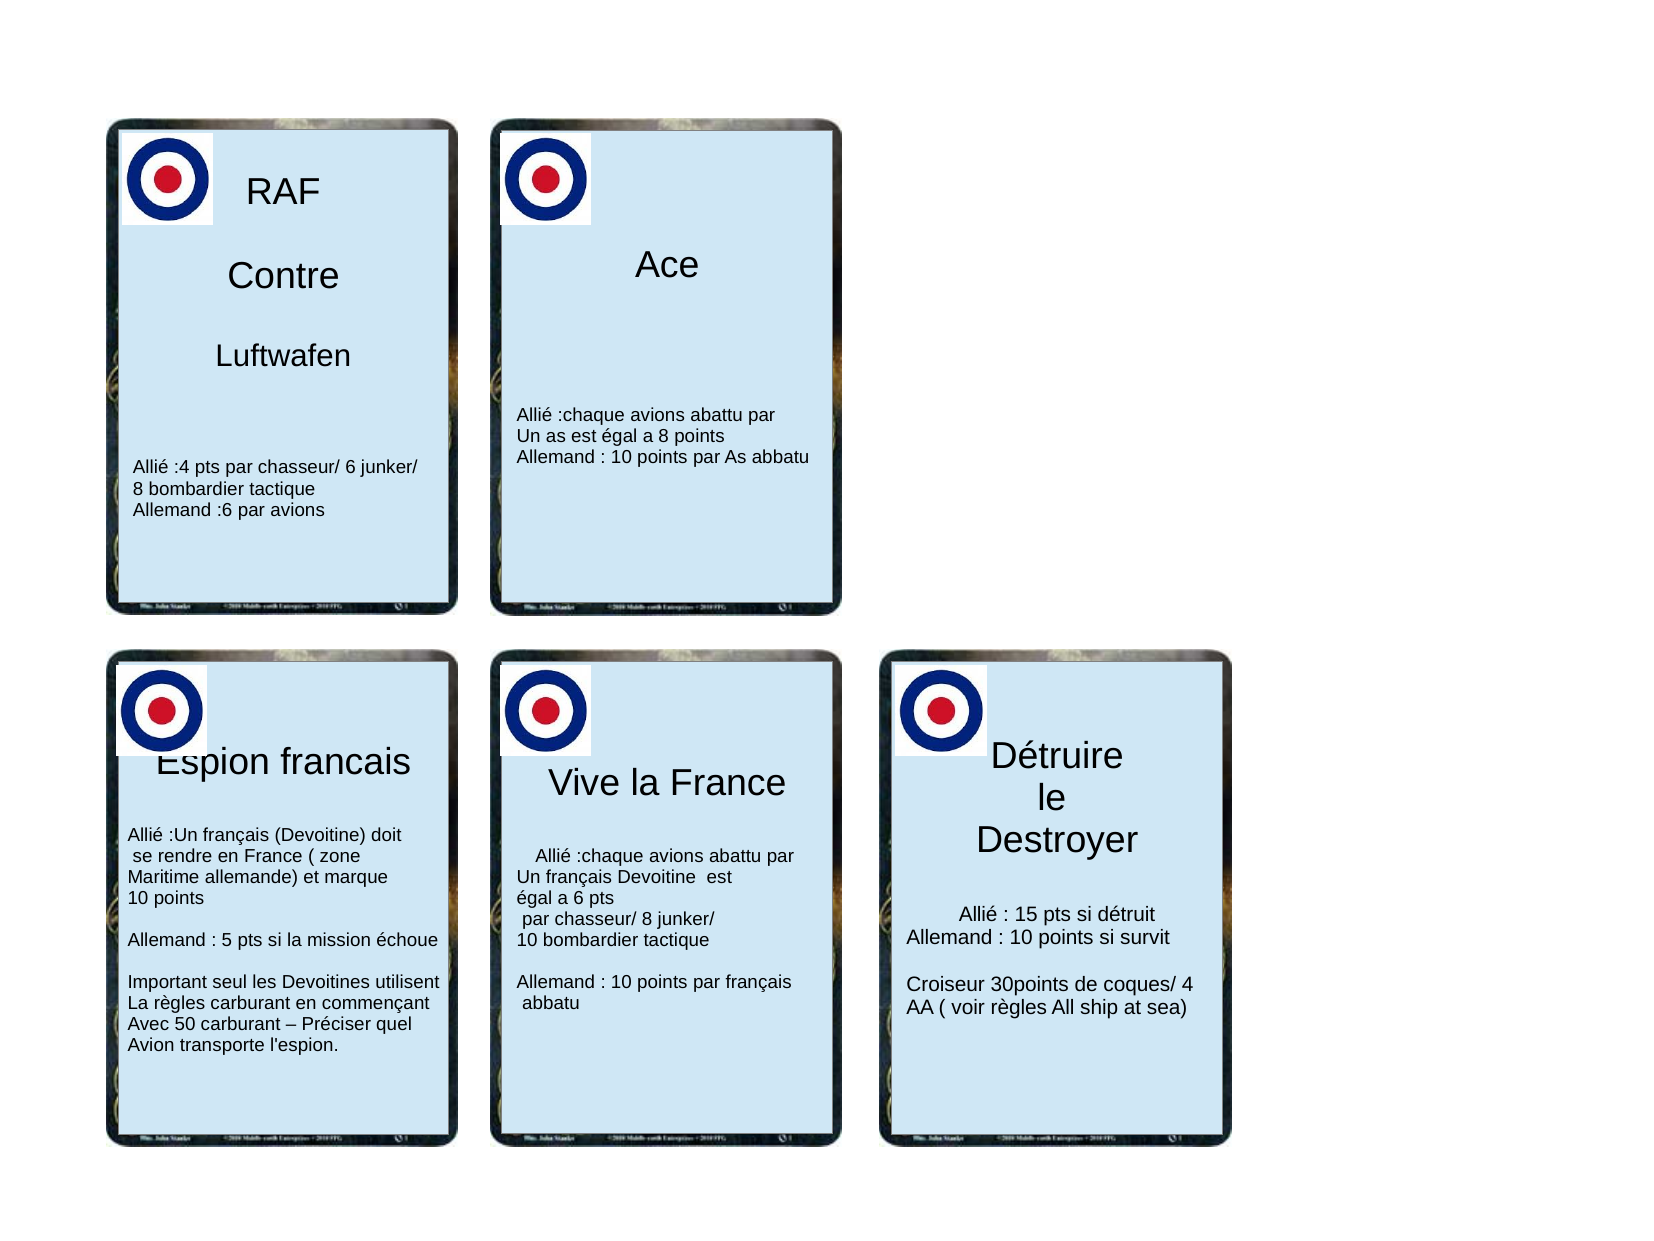

Trench
Strafing
Mission
RAF
Contre
Luftwafen
Allié :4 pts par chasseur/ 6 junker/
8 bombardier tactique
Allemand :6 par avions
Ace
Allié :chaque avions abattu par
Un as est égal a 8 points
Allemand : 10 points par As abbatu
Vive la France
Allié :chaque avions abattu par
Un français Devoitine est
égal a 6 pts
 par chasseur/ 8 junker/
10 bombardier tactique
Allemand : 10 points par français
 abbatu
Espion francais
Allié :Un français (Devoitine) doit
 se rendre en France ( zone
Maritime allemande) et marque
10 points
Allemand : 5 pts si la mission échoue
Important seul les Devoitines utilisent
La règles carburant en commençant
Avec 50 carburant – Préciser quel
Avion transporte l'espion.
Détruire
le
Destroyer
Allié : 15 pts si détruit
Allemand : 10 points si survit
Croiseur 30points de coques/ 4
AA ( voir règles All ship at sea)